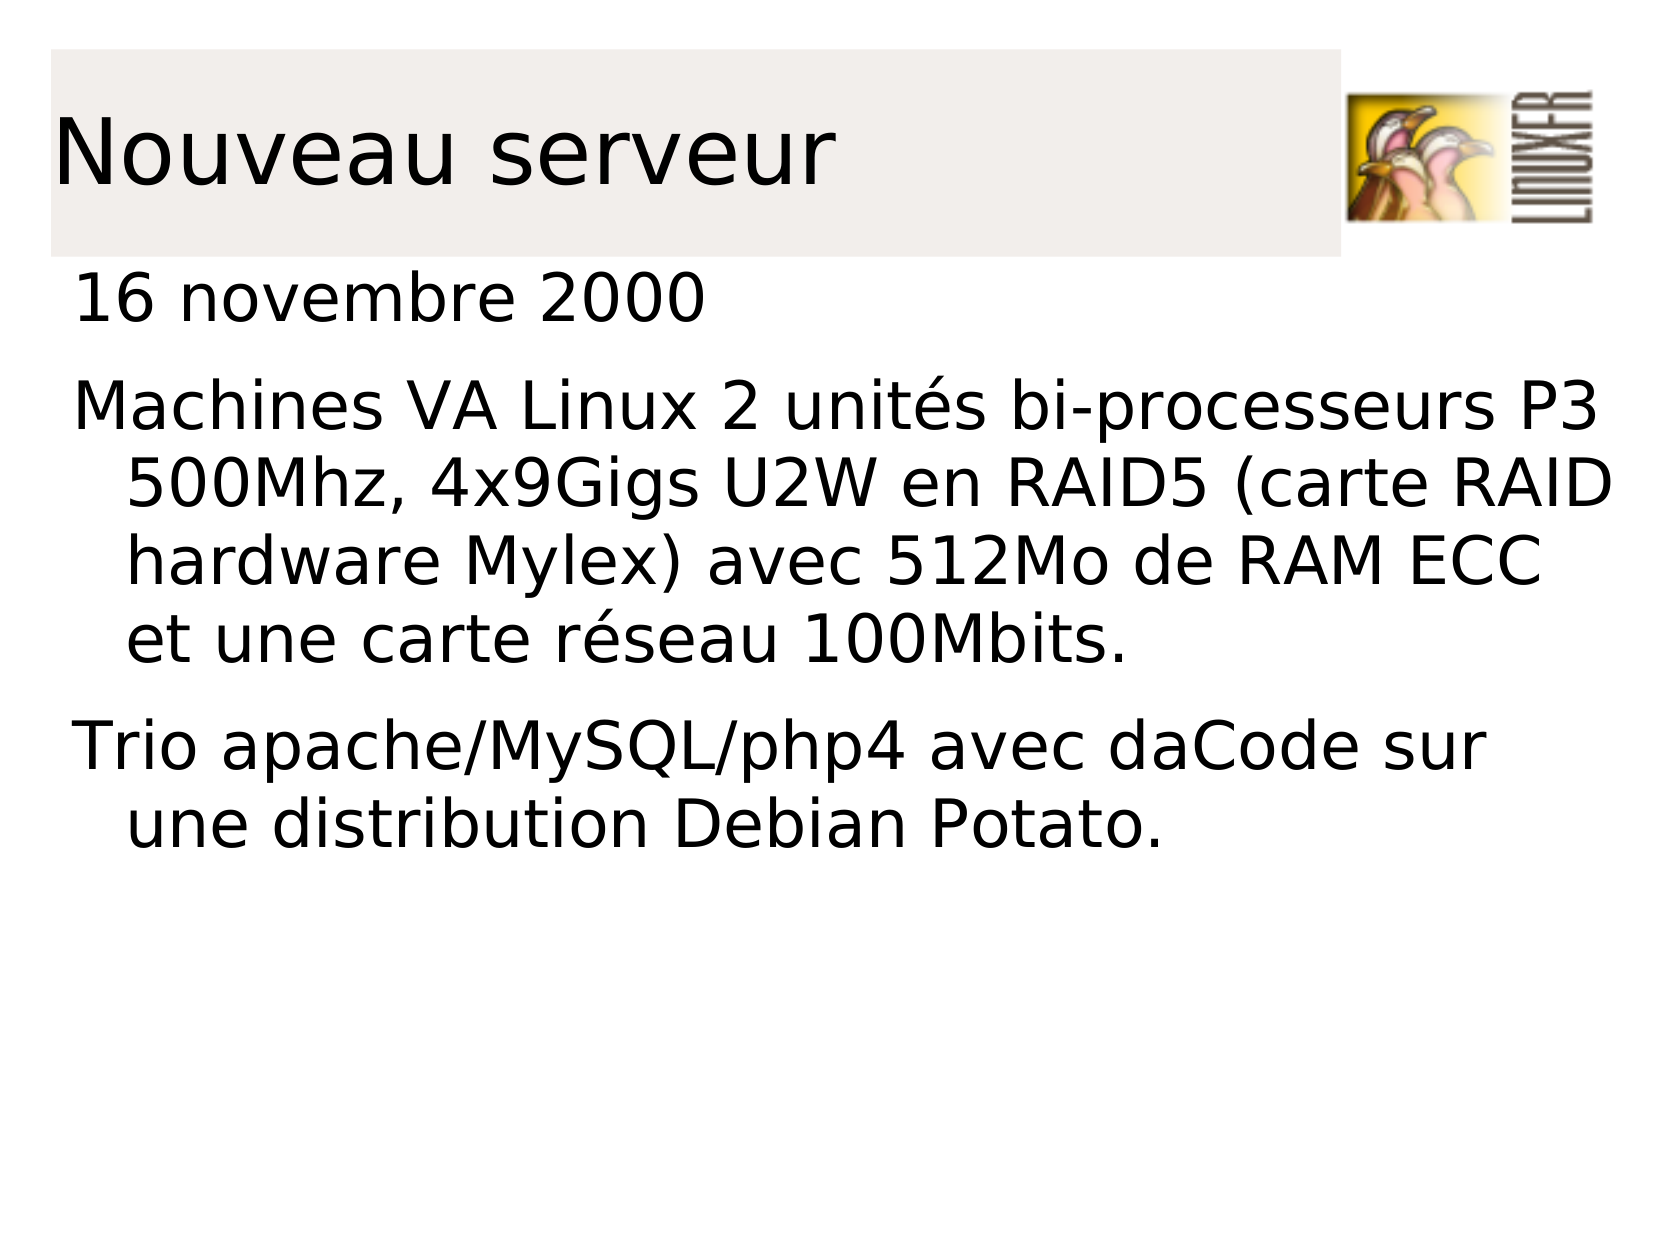

# Nouveau serveur
16 novembre 2000
Machines VA Linux 2 unités bi-processeurs P3 500Mhz, 4x9Gigs U2W en RAID5 (carte RAID hardware Mylex) avec 512Mo de RAM ECC et une carte réseau 100Mbits.
Trio apache/MySQL/php4 avec daCode sur une distribution Debian Potato.